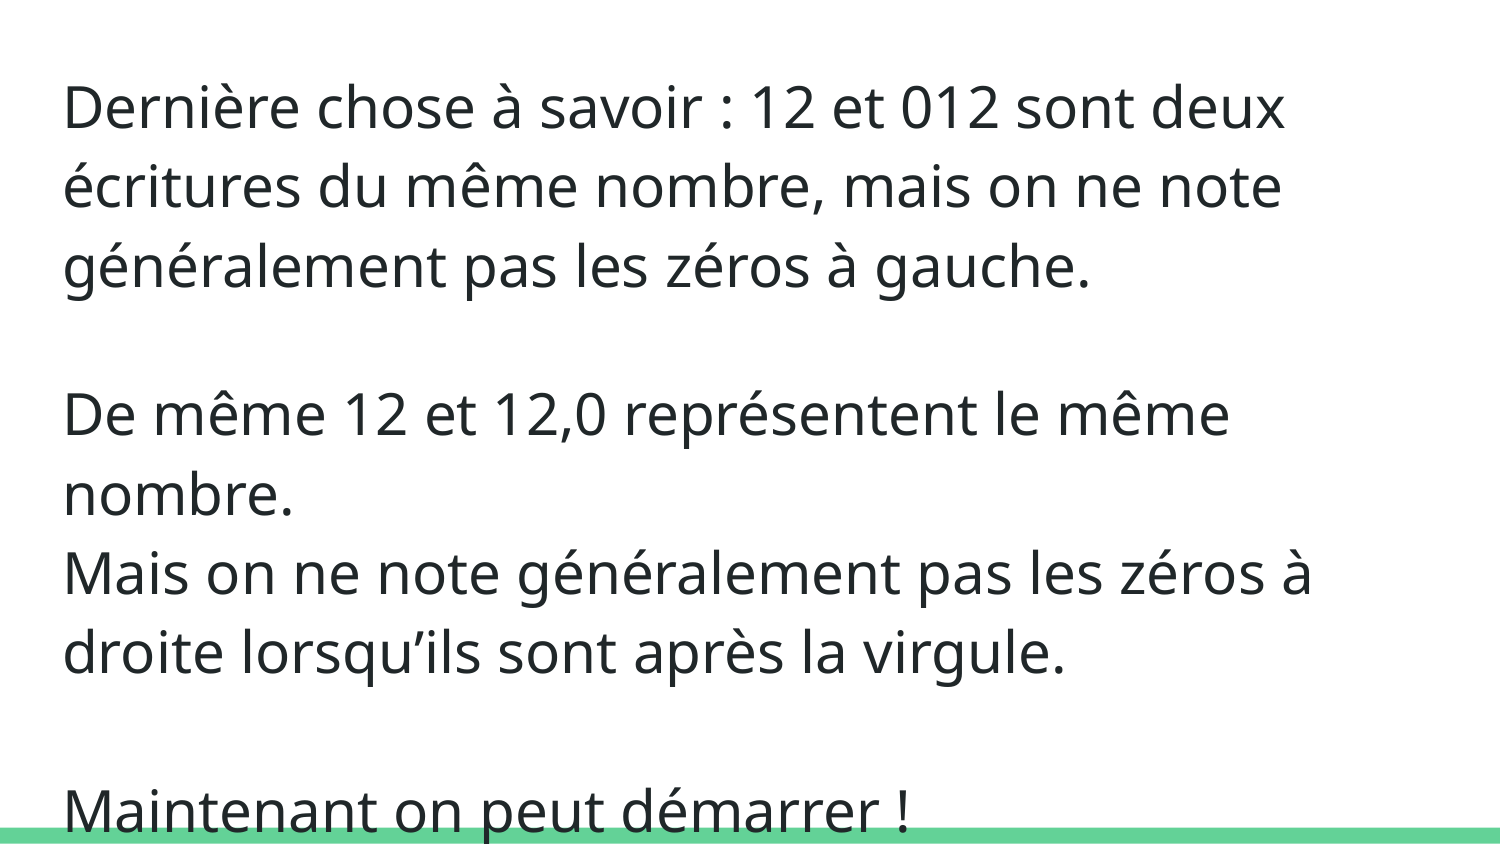

Dernière chose à savoir : 12 et 012 sont deux écritures du même nombre, mais on ne note généralement pas les zéros à gauche.
De même 12 et 12,0 représentent le même nombre.
Mais on ne note généralement pas les zéros à droite lorsqu’ils sont après la virgule.
Maintenant on peut démarrer !